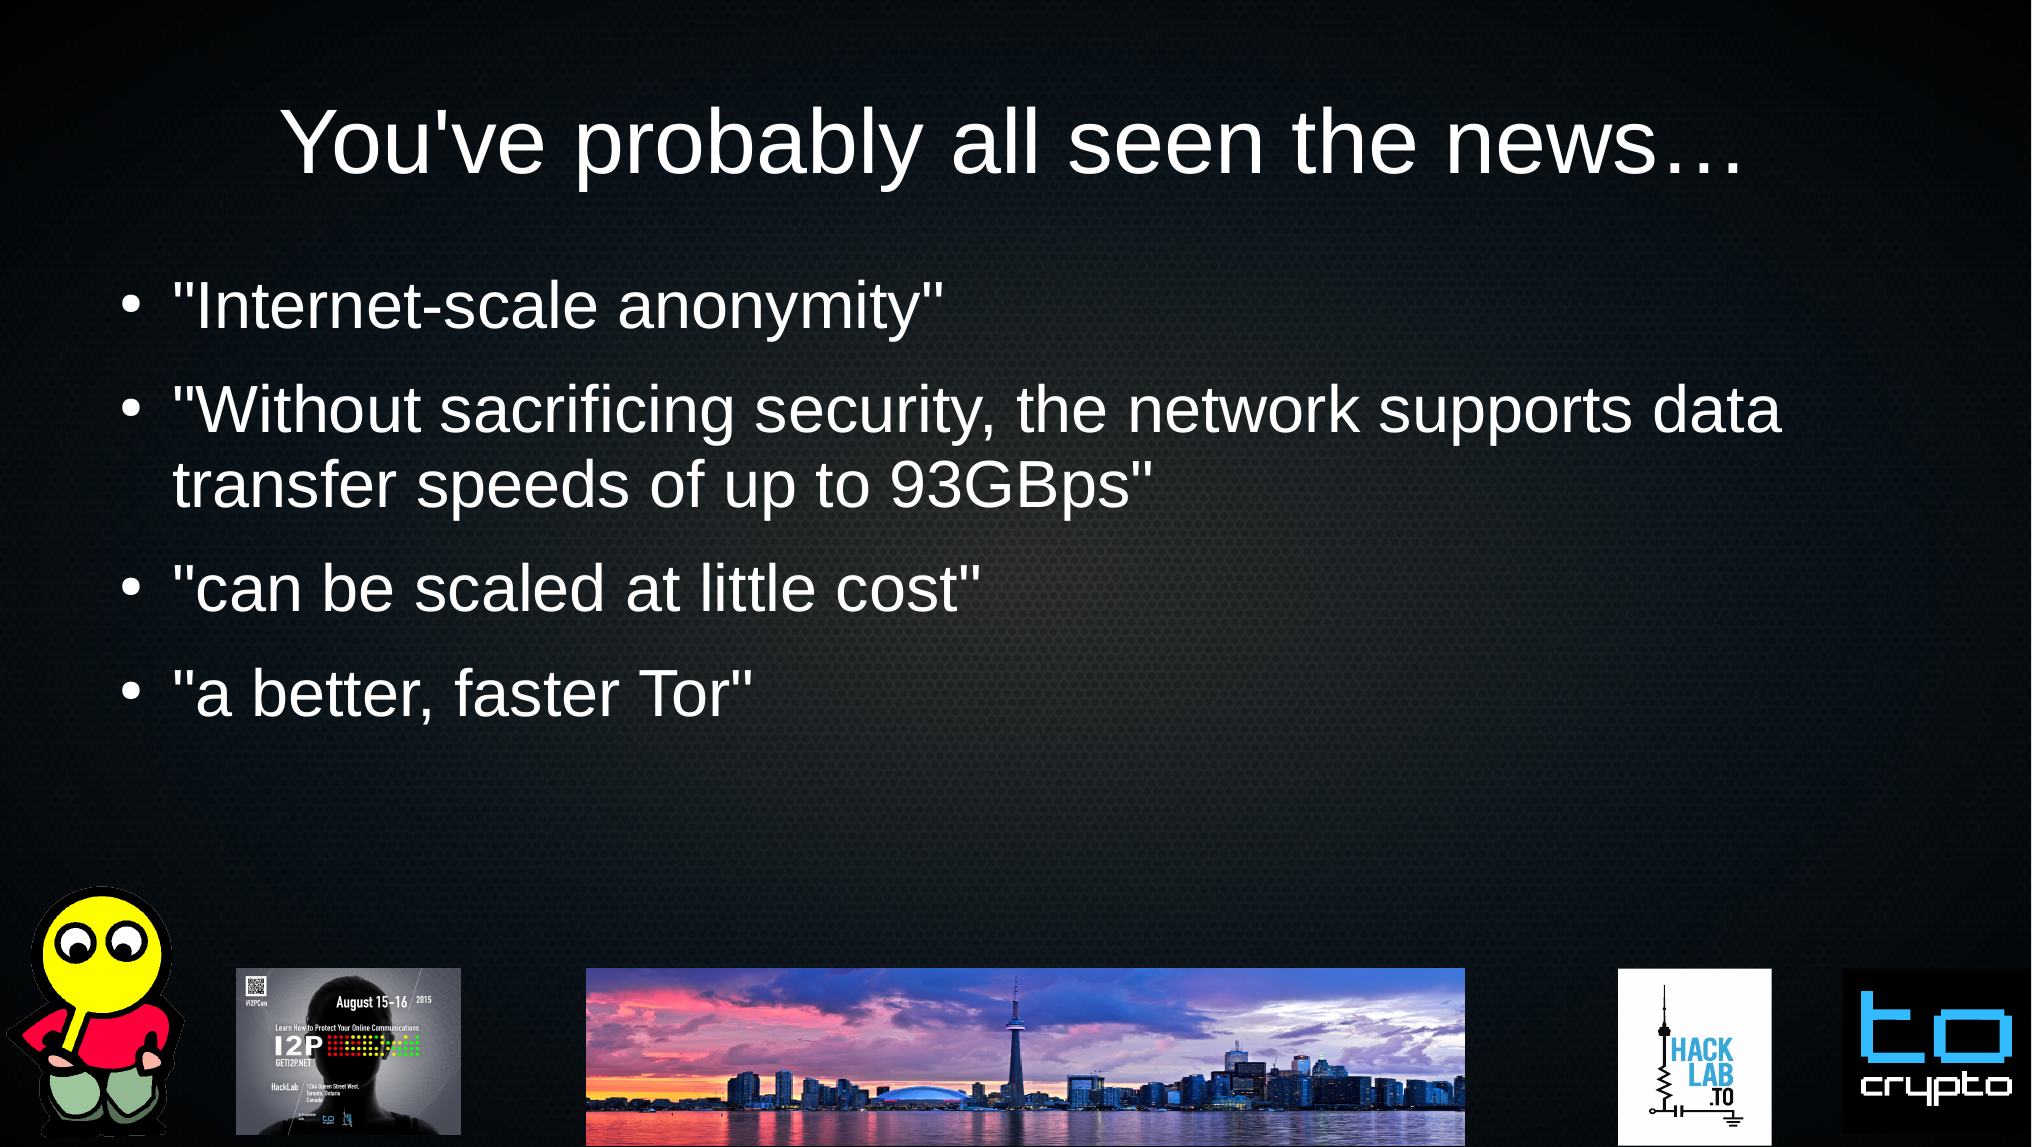

# You've probably all seen the news…
"Internet-scale anonymity"
"Without sacrificing security, the network supports data transfer speeds of up to 93GBps"
"can be scaled at little cost"
"a better, faster Tor"
3